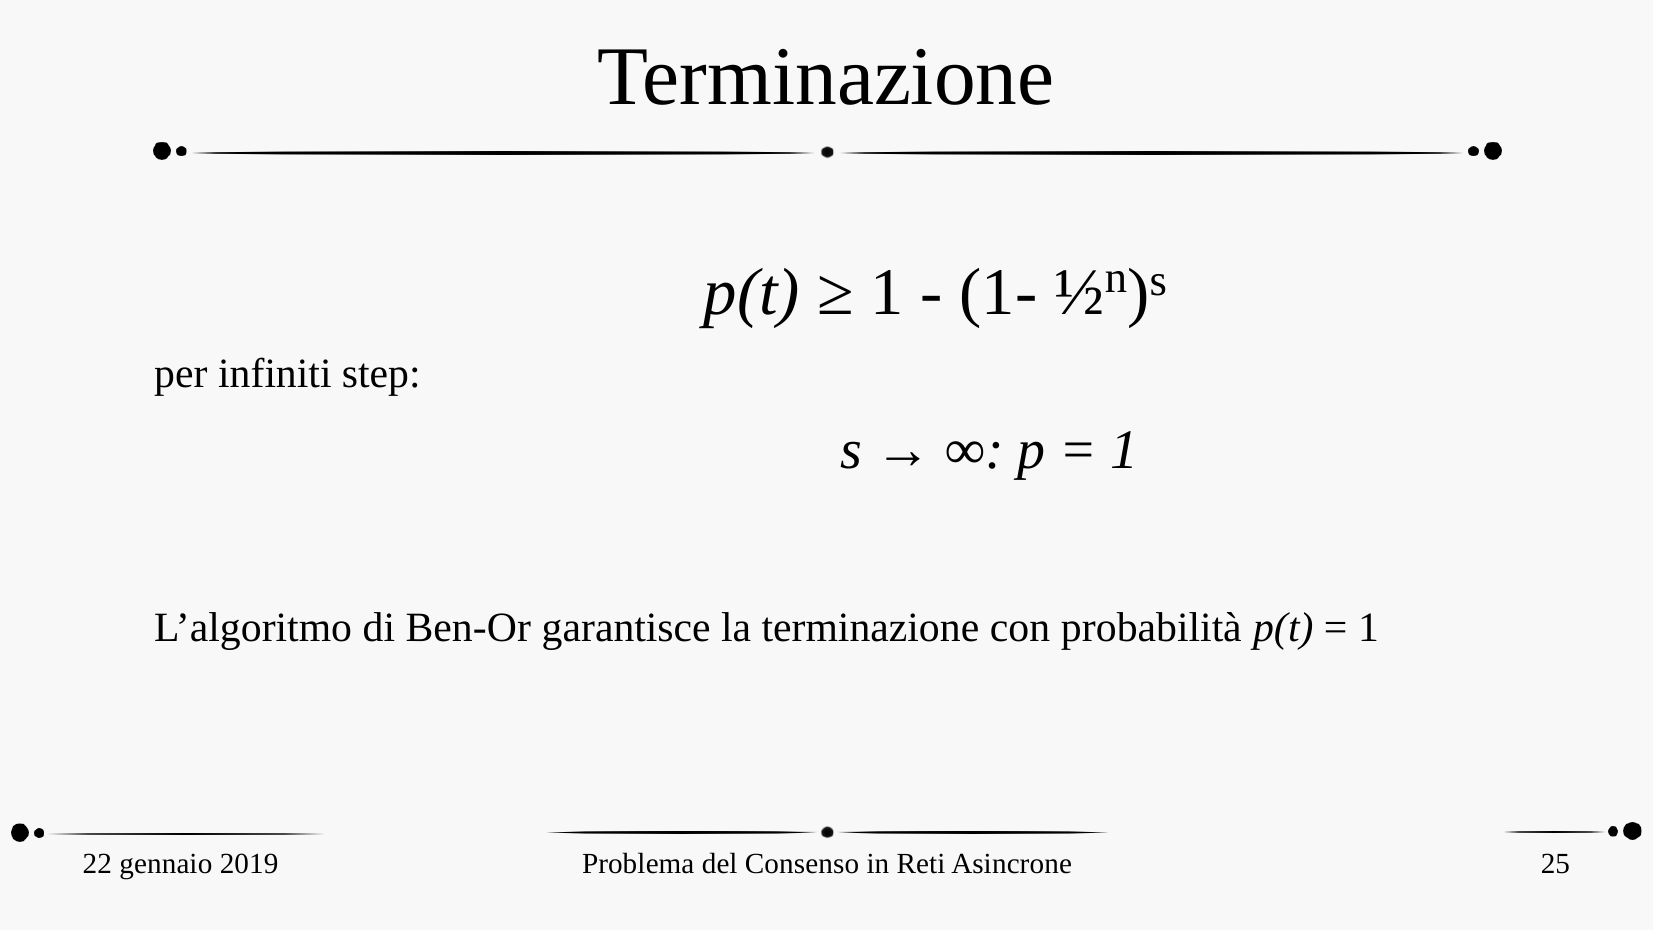

# Terminazione
 p(t) ≥ 1 - (1- ½n)s
per infiniti step:
 s → ∞: p = 1
L’algoritmo di Ben-Or garantisce la terminazione con probabilità p(t) = 1
22 gennaio 2019
Problema del Consenso in Reti Asincrone
25